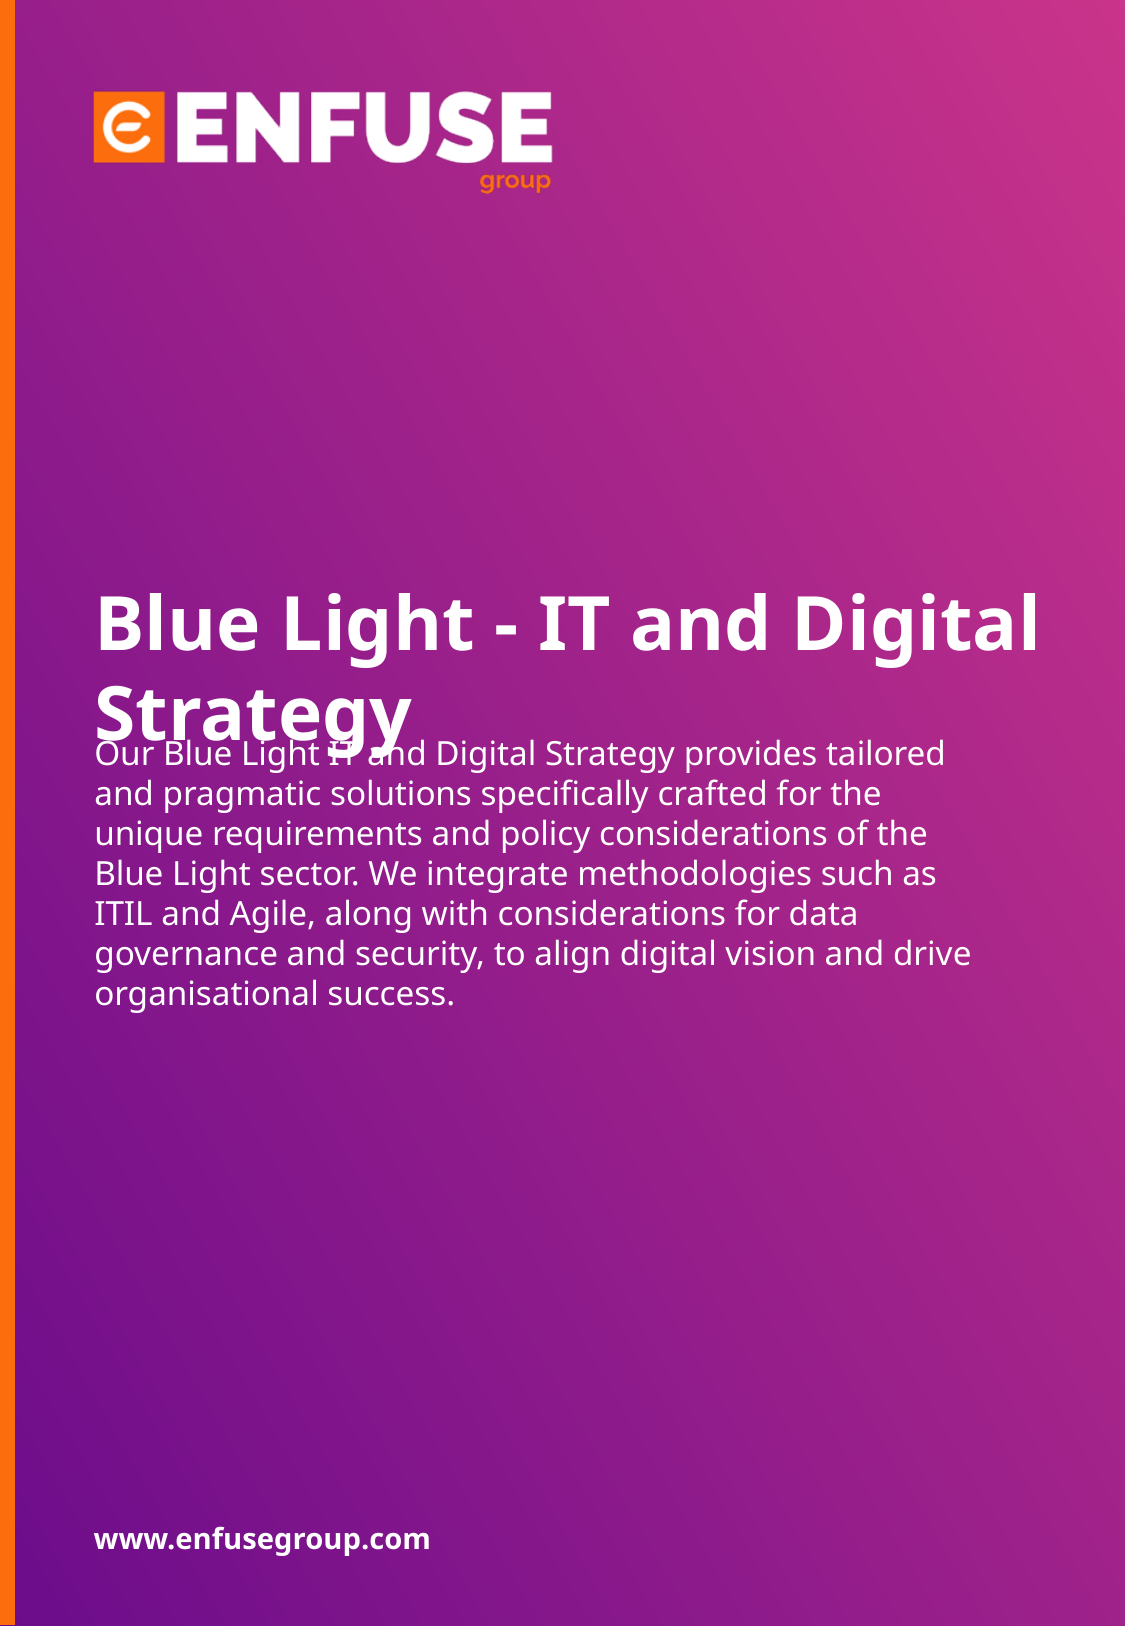

Blue Light - IT and Digital Strategy
Our Blue Light IT and Digital Strategy provides tailored and pragmatic solutions specifically crafted for the unique requirements and policy considerations of the Blue Light sector. We integrate methodologies such as ITIL and Agile, along with considerations for data governance and security, to align digital vision and drive organisational success.